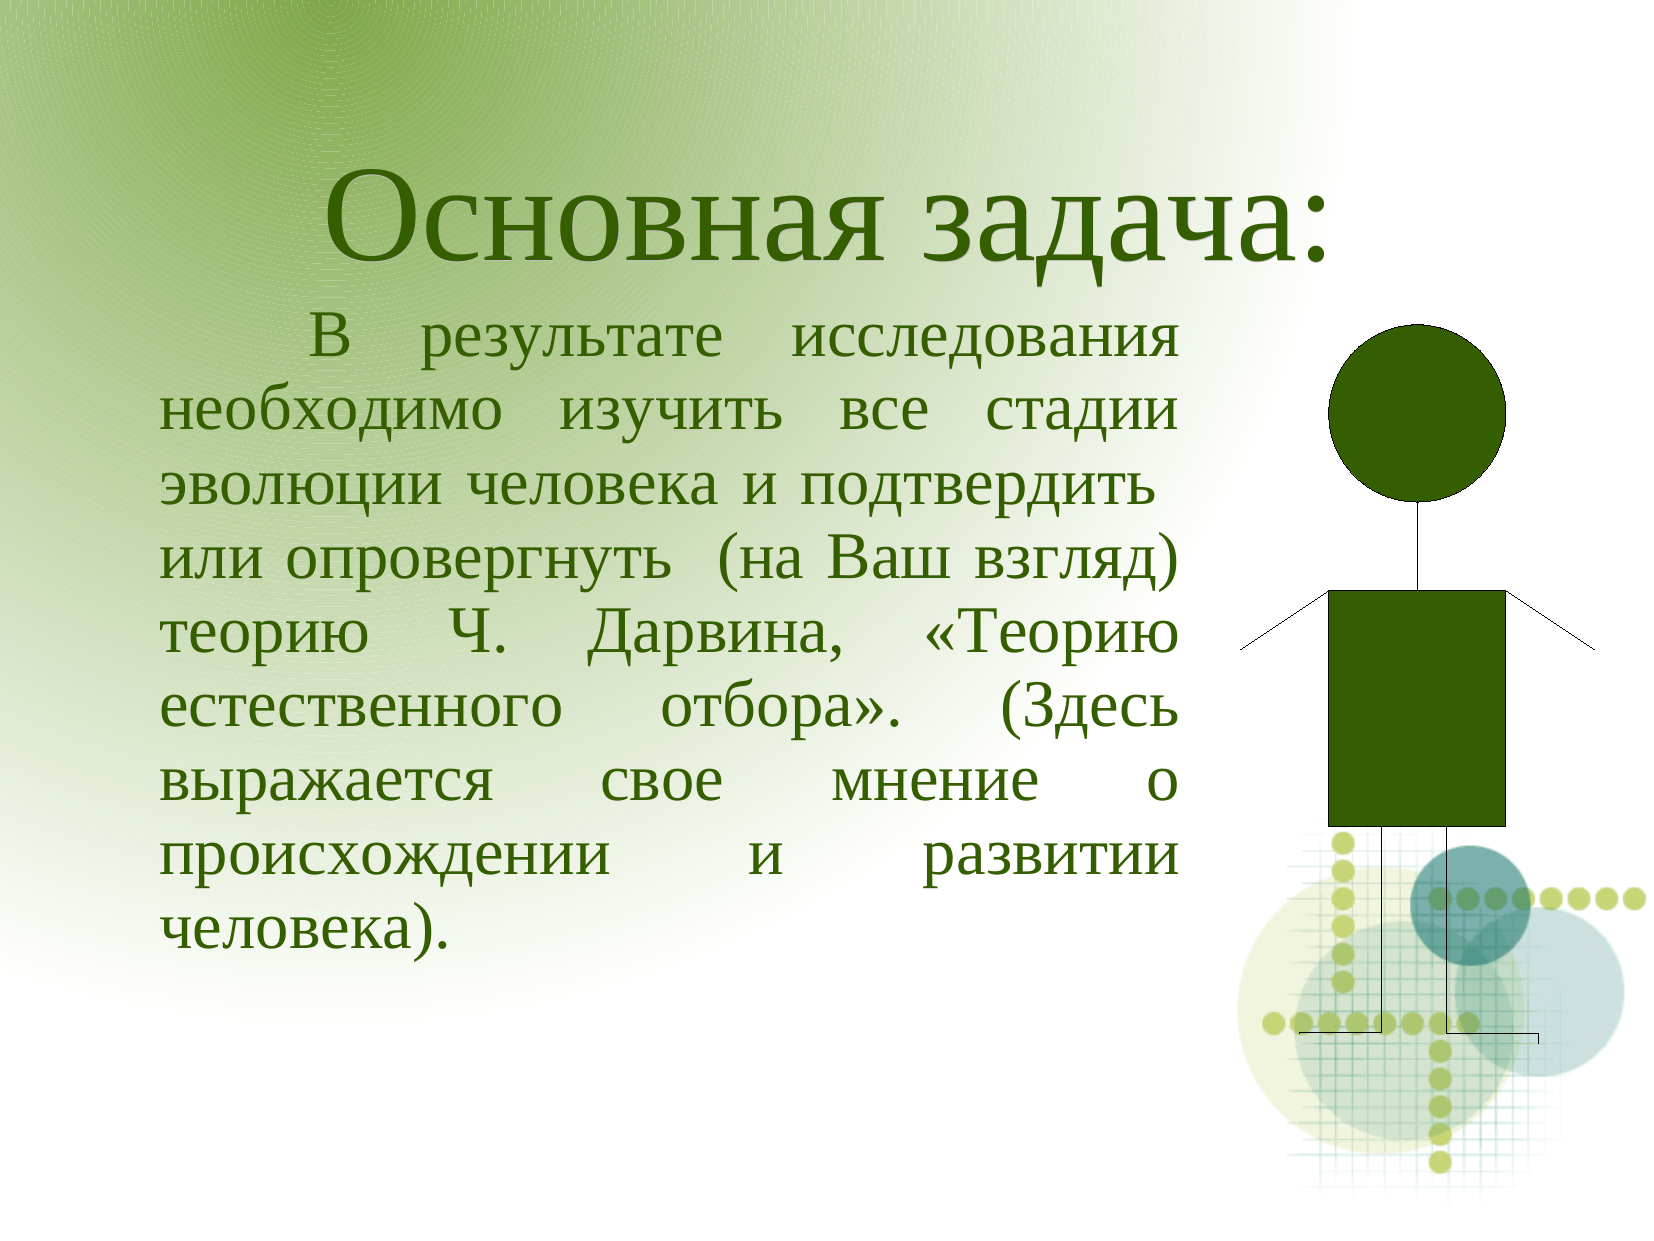

# Основная задача:
 В результате исследования необходимо изучить все стадии эволюции человека и подтвердить или опровергнуть (на Ваш взгляд) теорию Ч. Дарвина, «Теорию естественного отбора». (Здесь выражается свое мнение о происхождении и развитии человека).